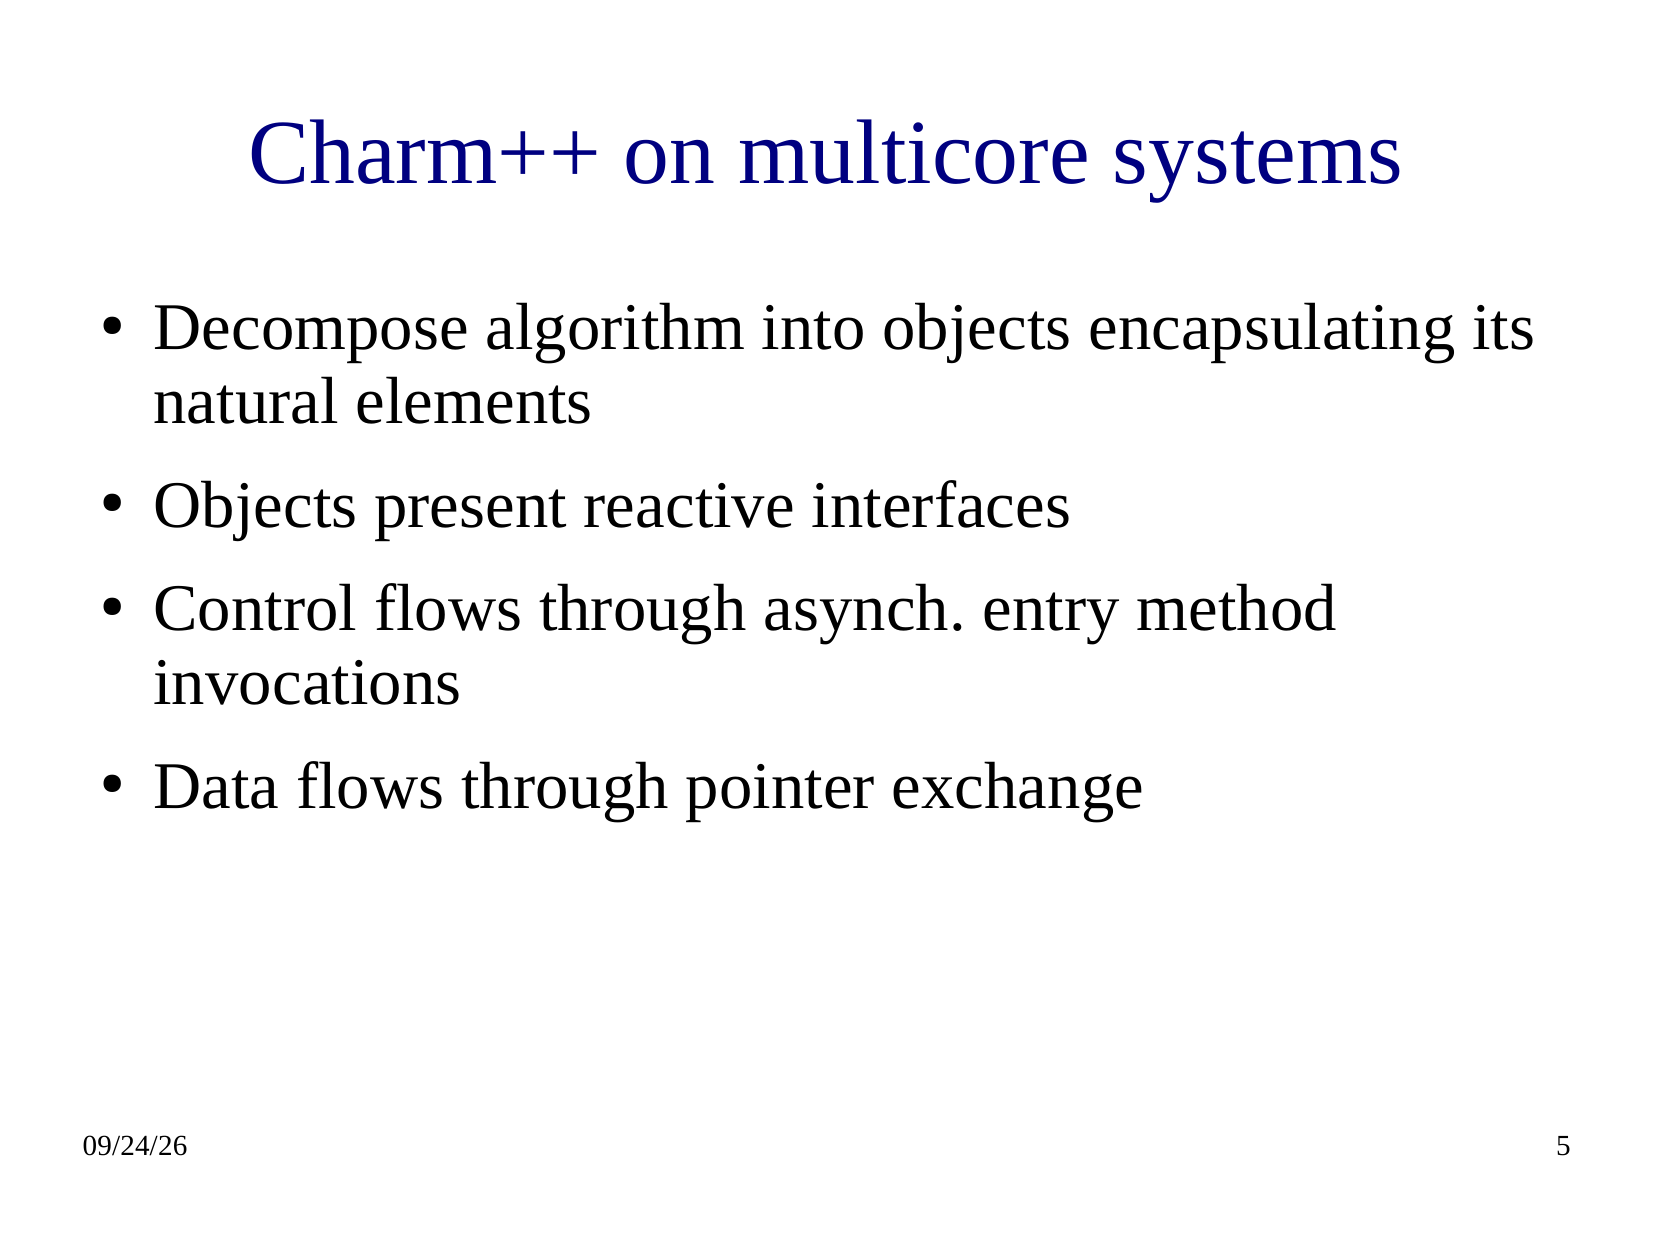

# Charm++ on multicore systems
Decompose algorithm into objects encapsulating its natural elements
Objects present reactive interfaces
Control flows through asynch. entry method invocations
Data flows through pointer exchange
5